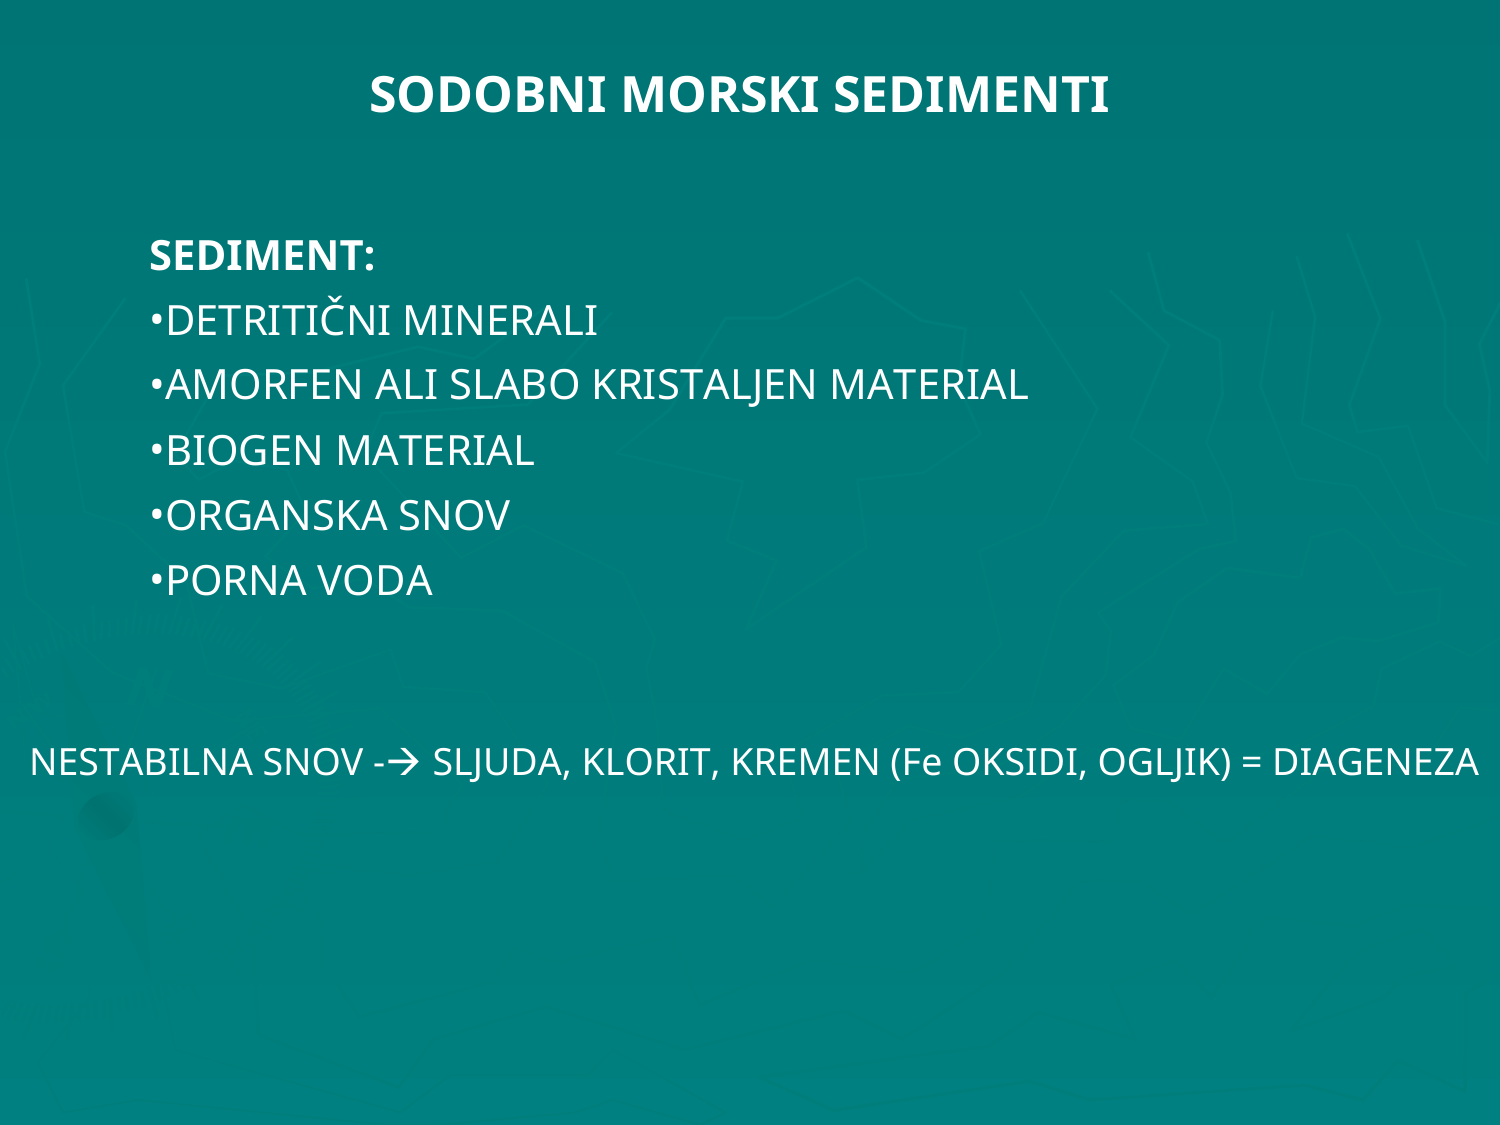

SODOBNI MORSKI SEDIMENTI
SEDIMENT:
DETRITIČNI MINERALI
AMORFEN ALI SLABO KRISTALJEN MATERIAL
BIOGEN MATERIAL
ORGANSKA SNOV
PORNA VODA
NESTABILNA SNOV - SLJUDA, KLORIT, KREMEN (Fe OKSIDI, OGLJIK) = DIAGENEZA